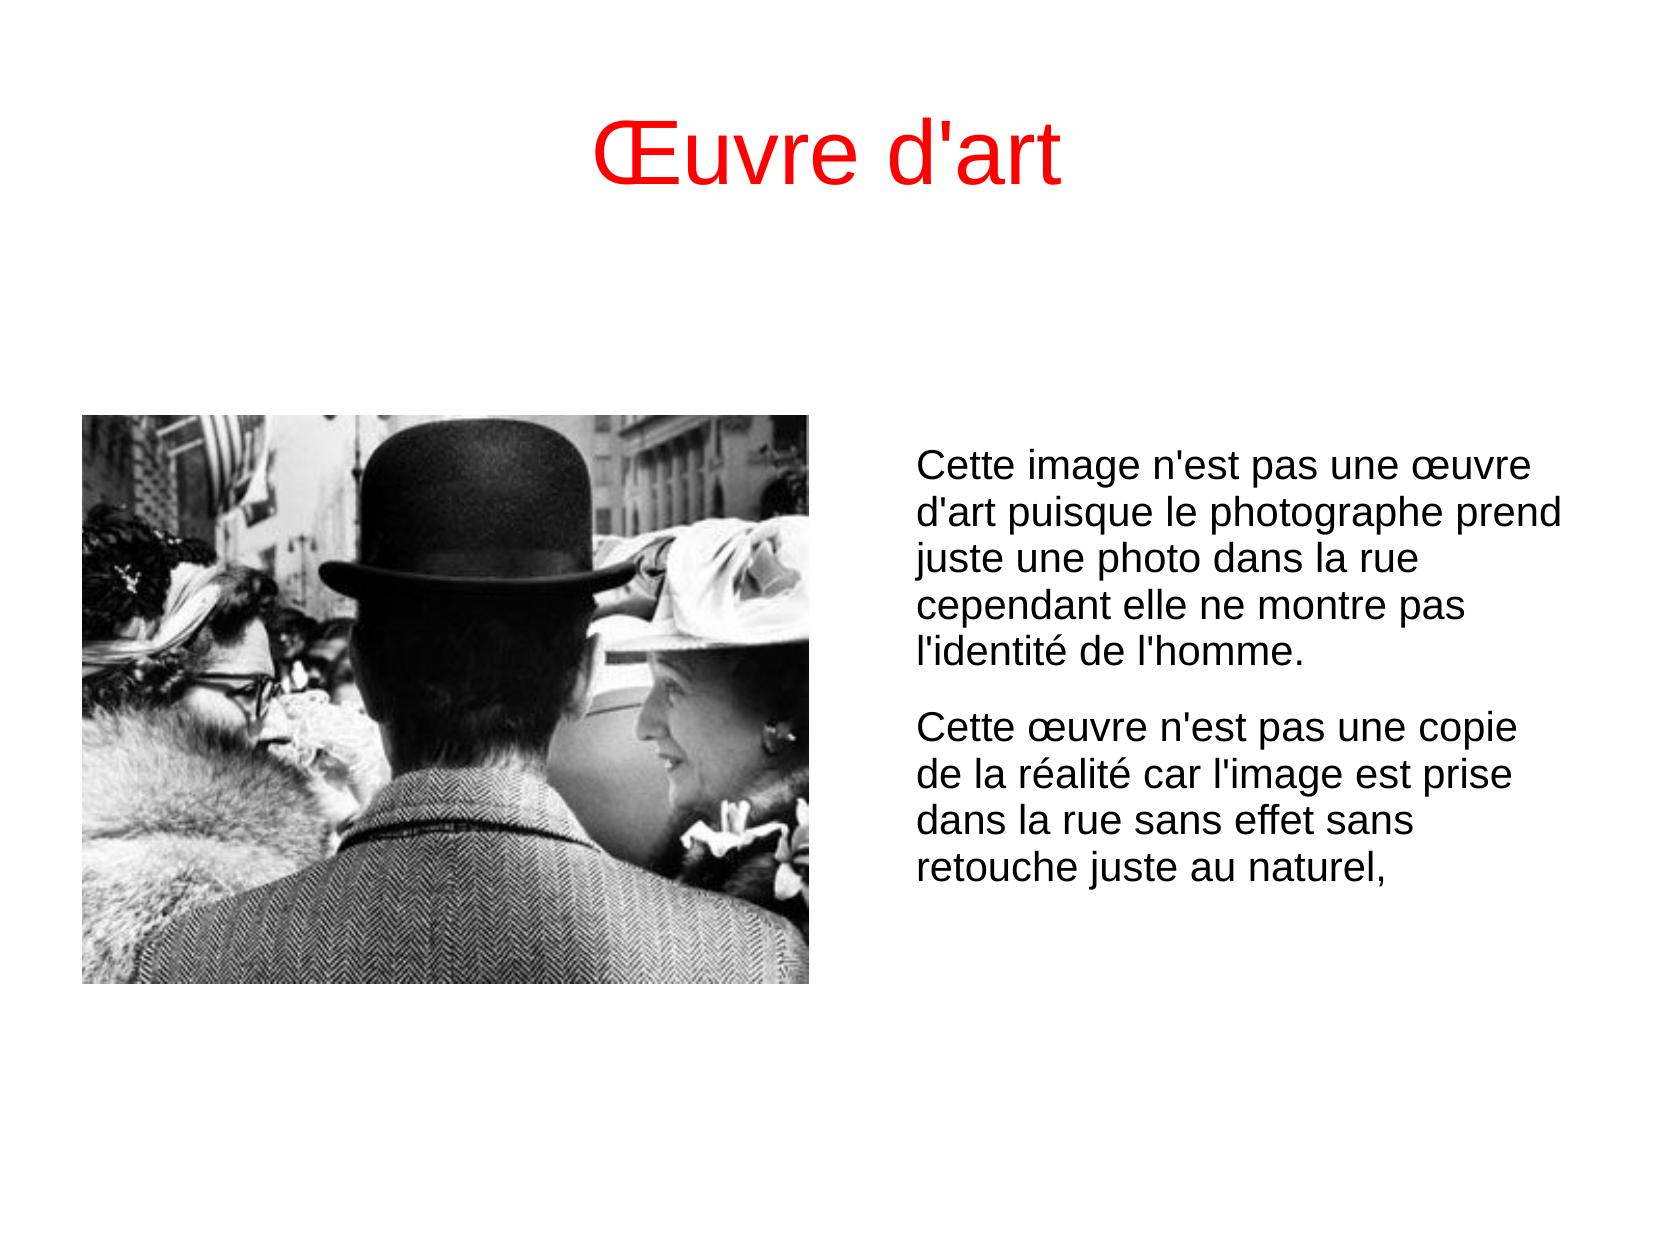

# Œuvre d'art
Cette image n'est pas une œuvre d'art puisque le photographe prend juste une photo dans la rue cependant elle ne montre pas l'identité de l'homme.
Cette œuvre n'est pas une copie de la réalité car l'image est prise dans la rue sans effet sans retouche juste au naturel,